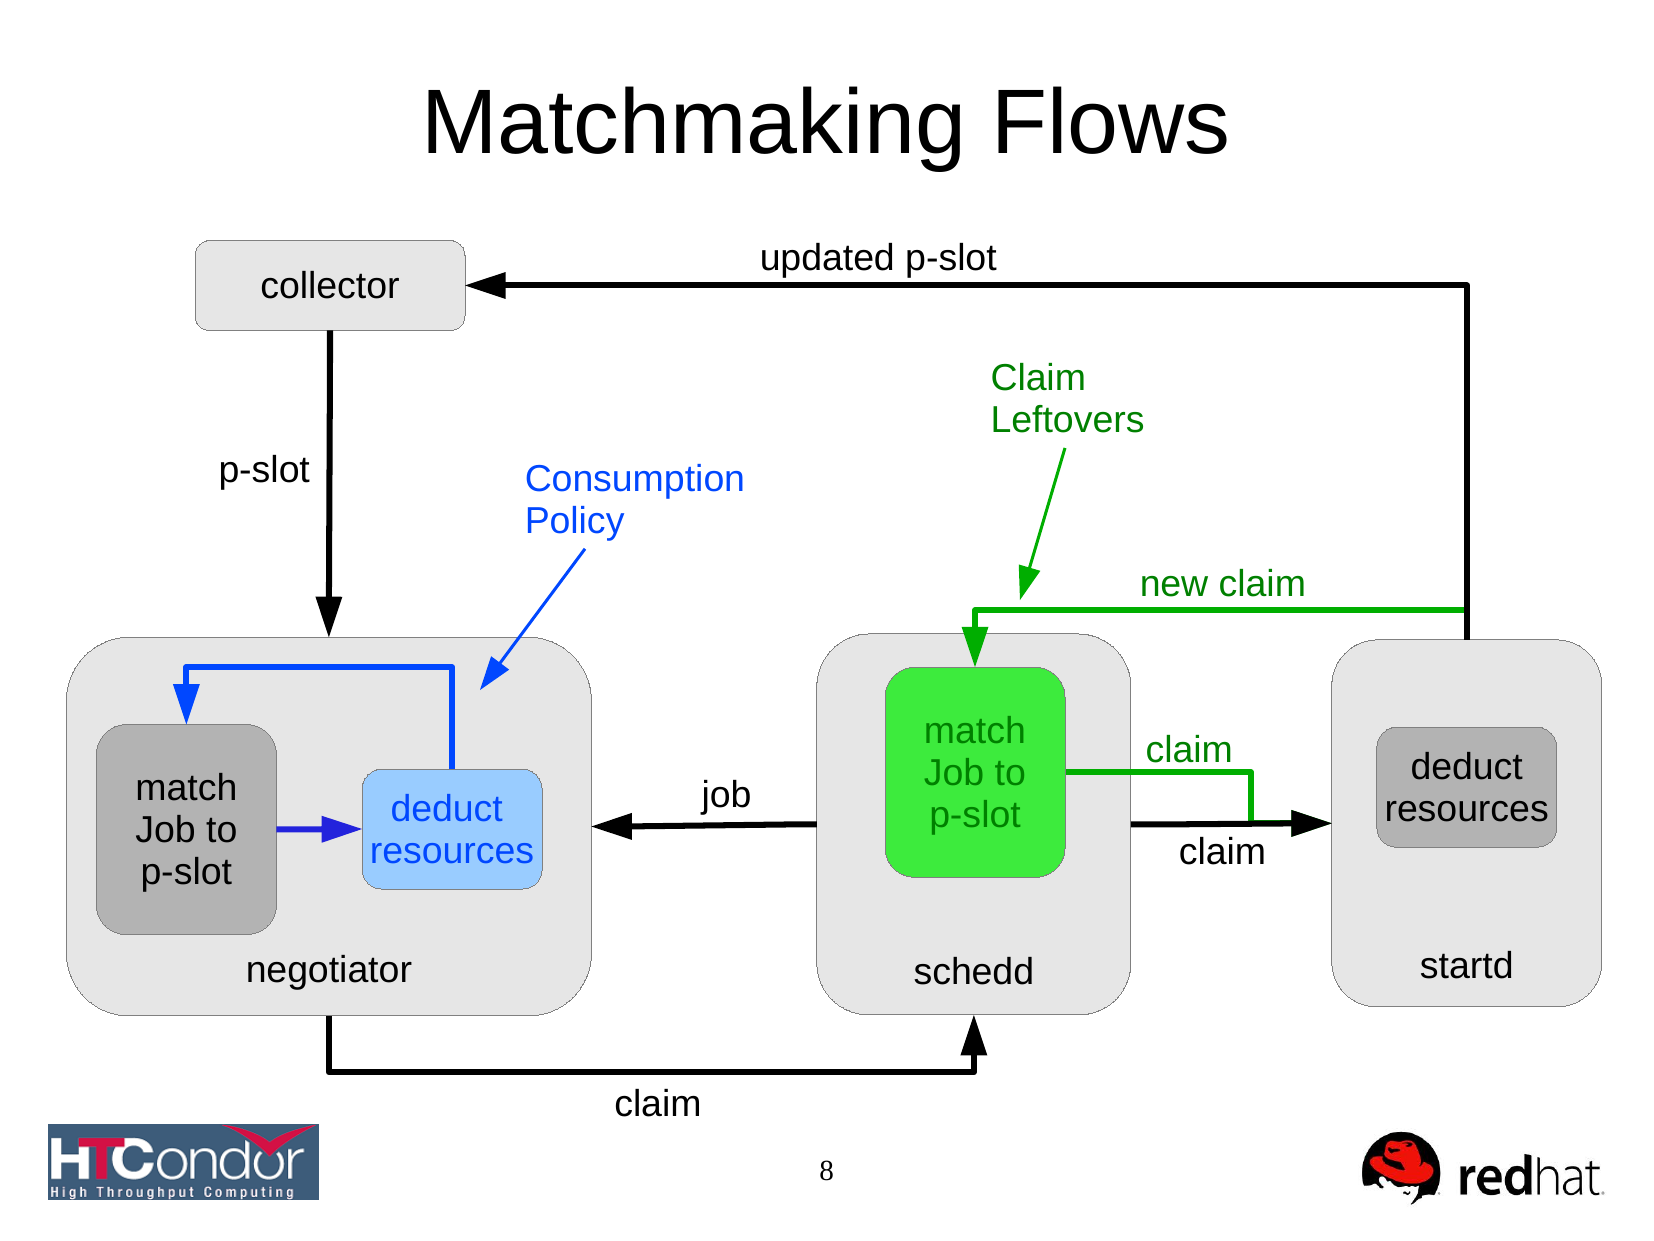

# Matchmaking Flows
updated p-slot
collector
Claim Leftovers
p-slot
Consumption
Policy
new claim
schedd
negotiator
startd
match
Job to
p-slot
claim
match
Job to
p-slot
deduct
resources
job
deduct
resources
claim
claim
8